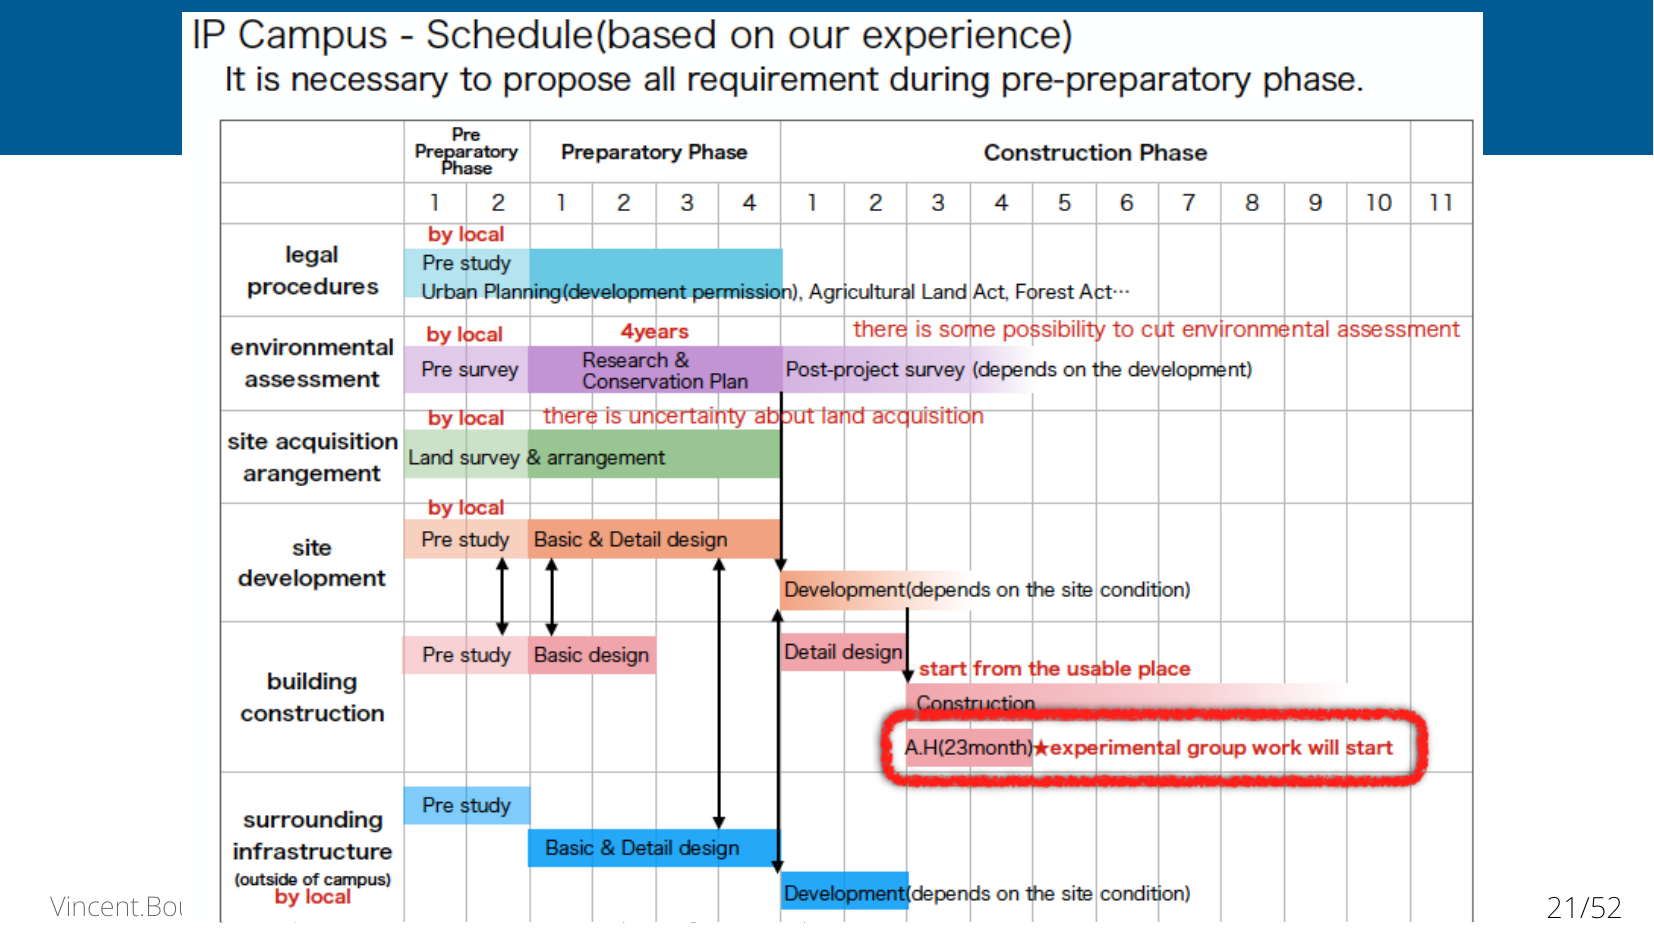

#
et si l'ILC est décidé | Congrès LLR | Guidel, Morbihan
21